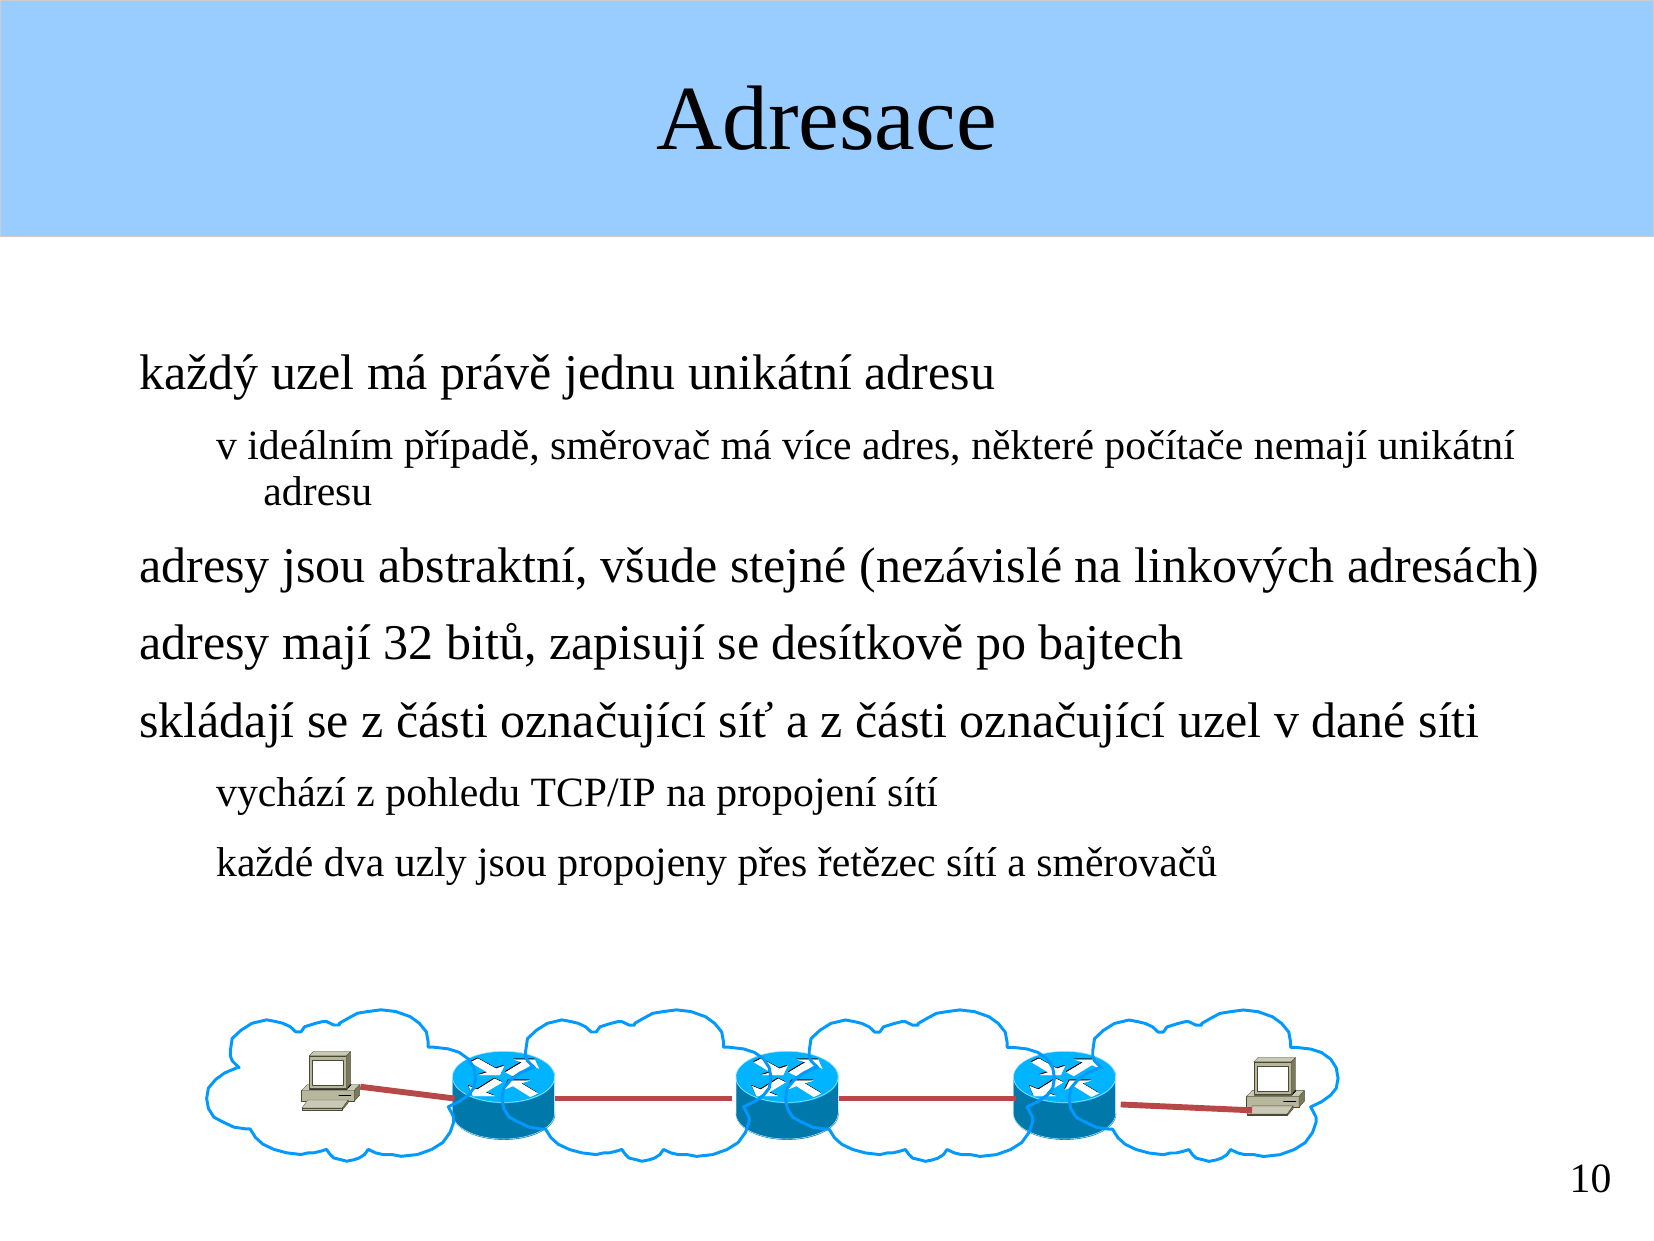

# Adresace
každý uzel má právě jednu unikátní adresu
v ideálním případě, směrovač má více adres, některé počítače nemají unikátní adresu
adresy jsou abstraktní, všude stejné (nezávislé na linkových adresách)
adresy mají 32 bitů, zapisují se desítkově po bajtech
skládají se z části označující síť a z části označující uzel v dané síti
vychází z pohledu TCP/IP na propojení sítí
každé dva uzly jsou propojeny přes řetězec sítí a směrovačů